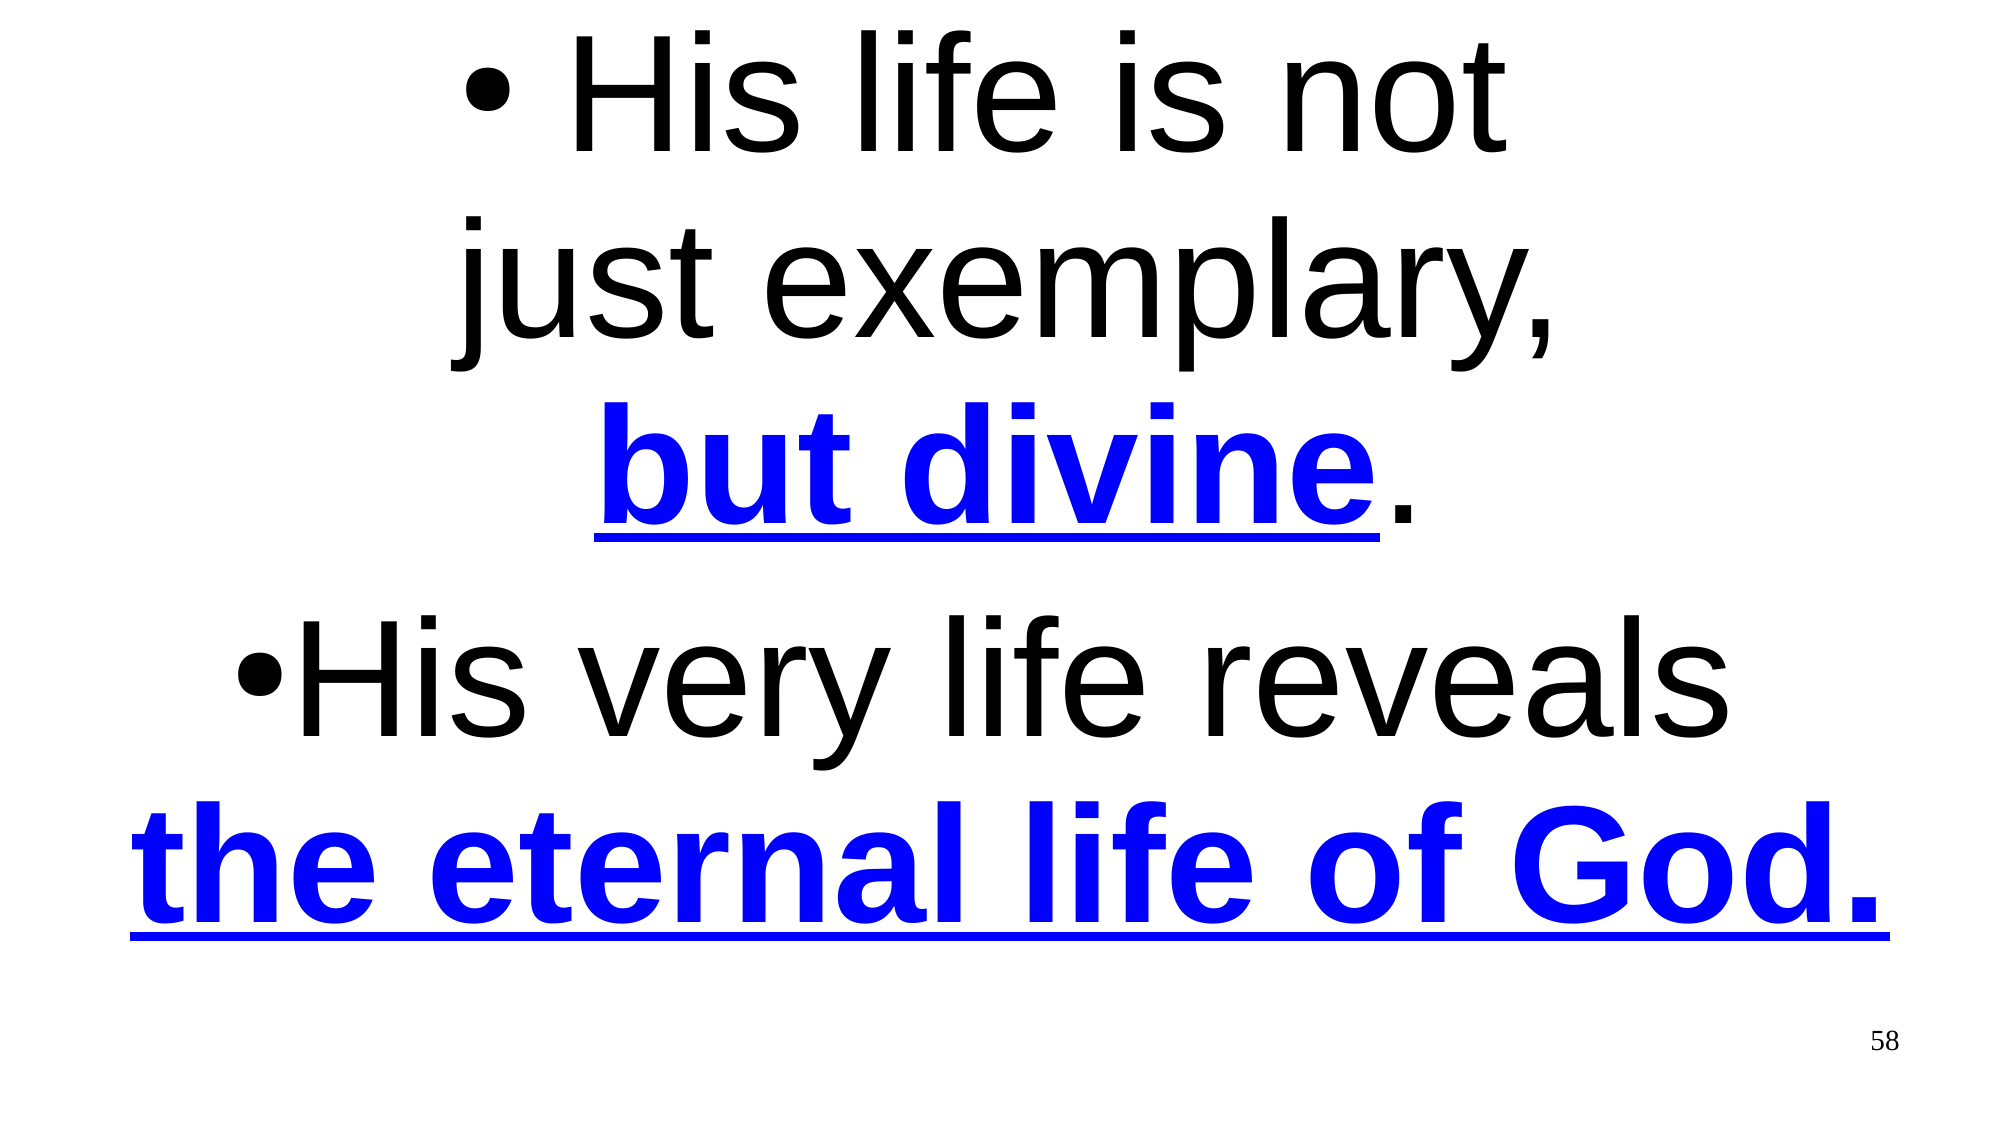

# His life is not just exemplary, but divine.
His very life reveals
the eternal life of God.
58